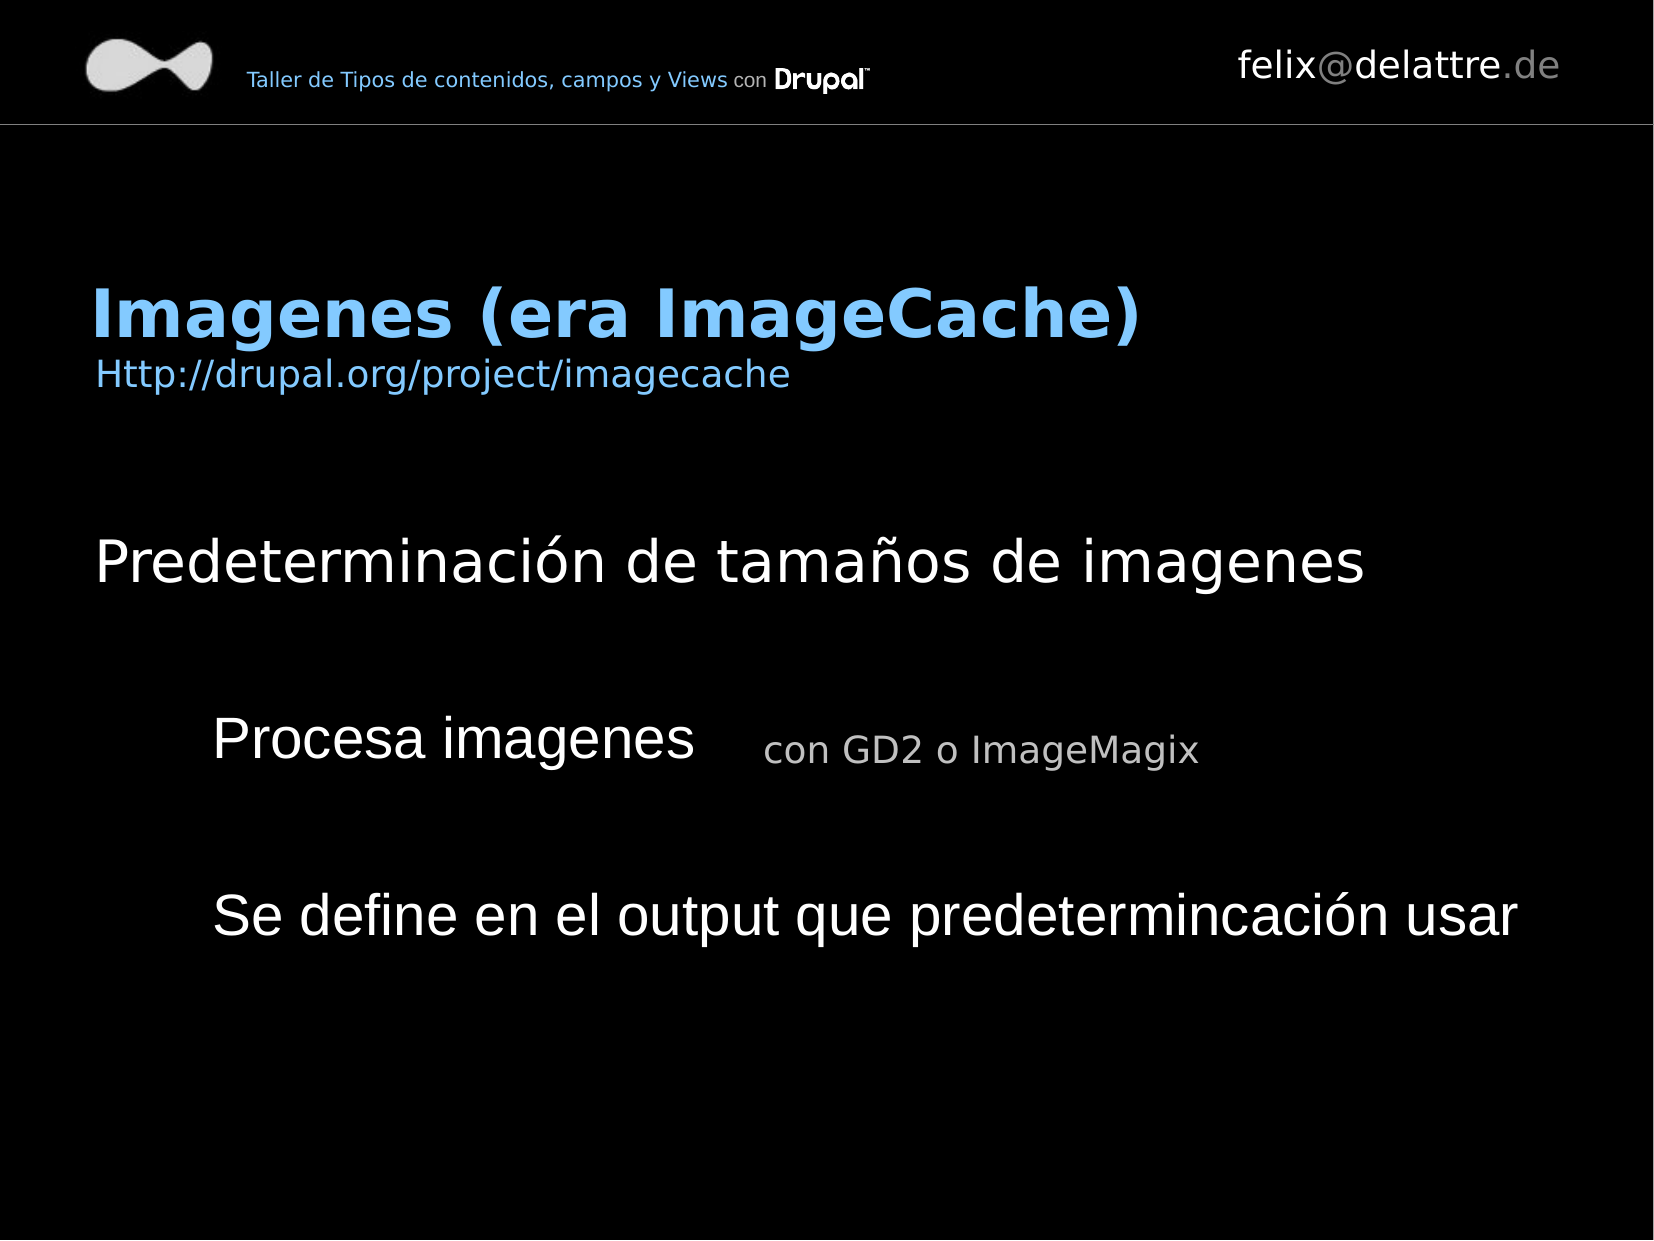

Imagenes (era ImageCache)
Http://drupal.org/project/imagecache
Predeterminación de tamaños de imagenes
Procesa imagenes
con GD2 o ImageMagix
Se define en el output que predetermincación usar